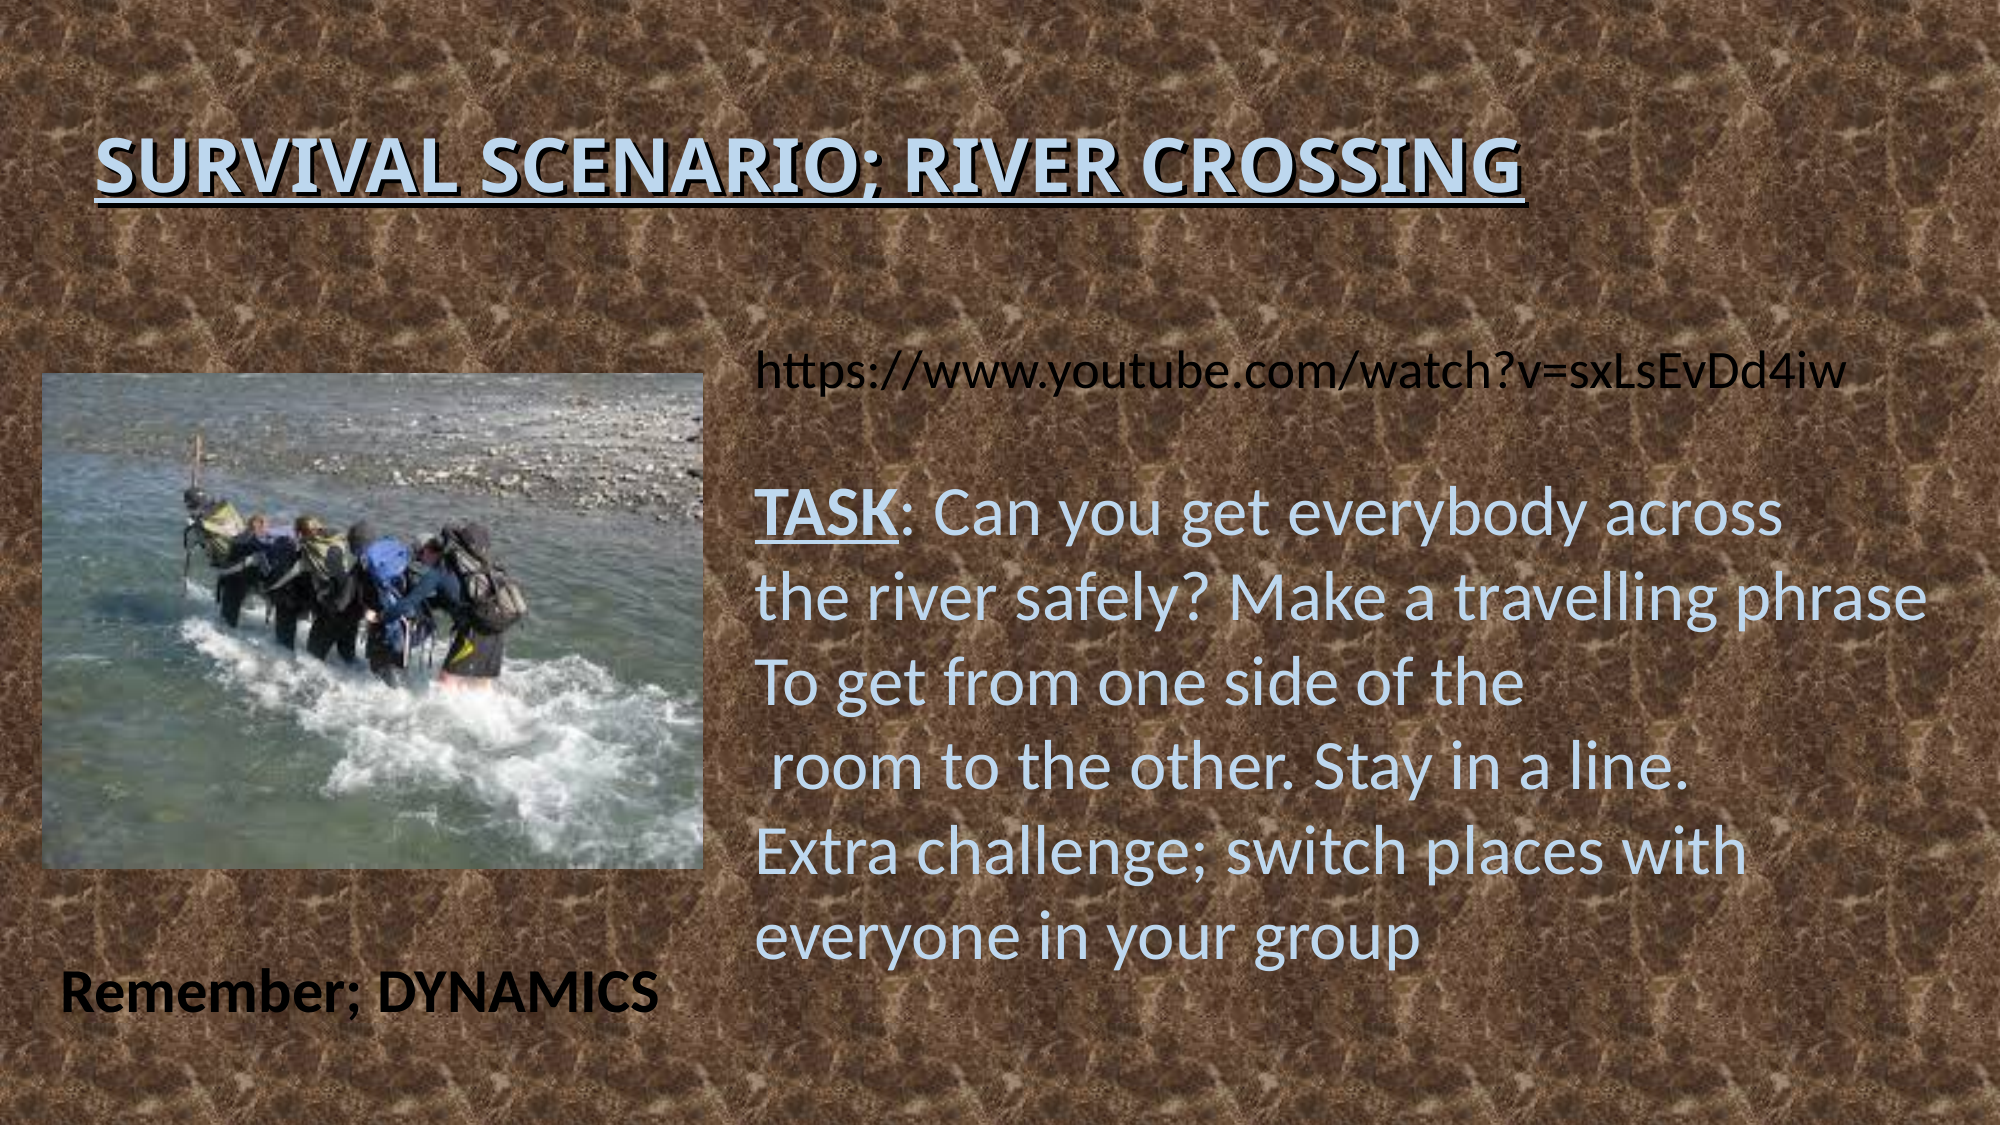

# SURVIVAL SCENARIO; River Crossing
https://www.youtube.com/watch?v=sxLsEvDd4iw
TASK: Can you get everybody across
the river safely? Make a travelling phrase
To get from one side of the
 room to the other. Stay in a line.
Extra challenge; switch places with
everyone in your group
Remember; DYNAMICS